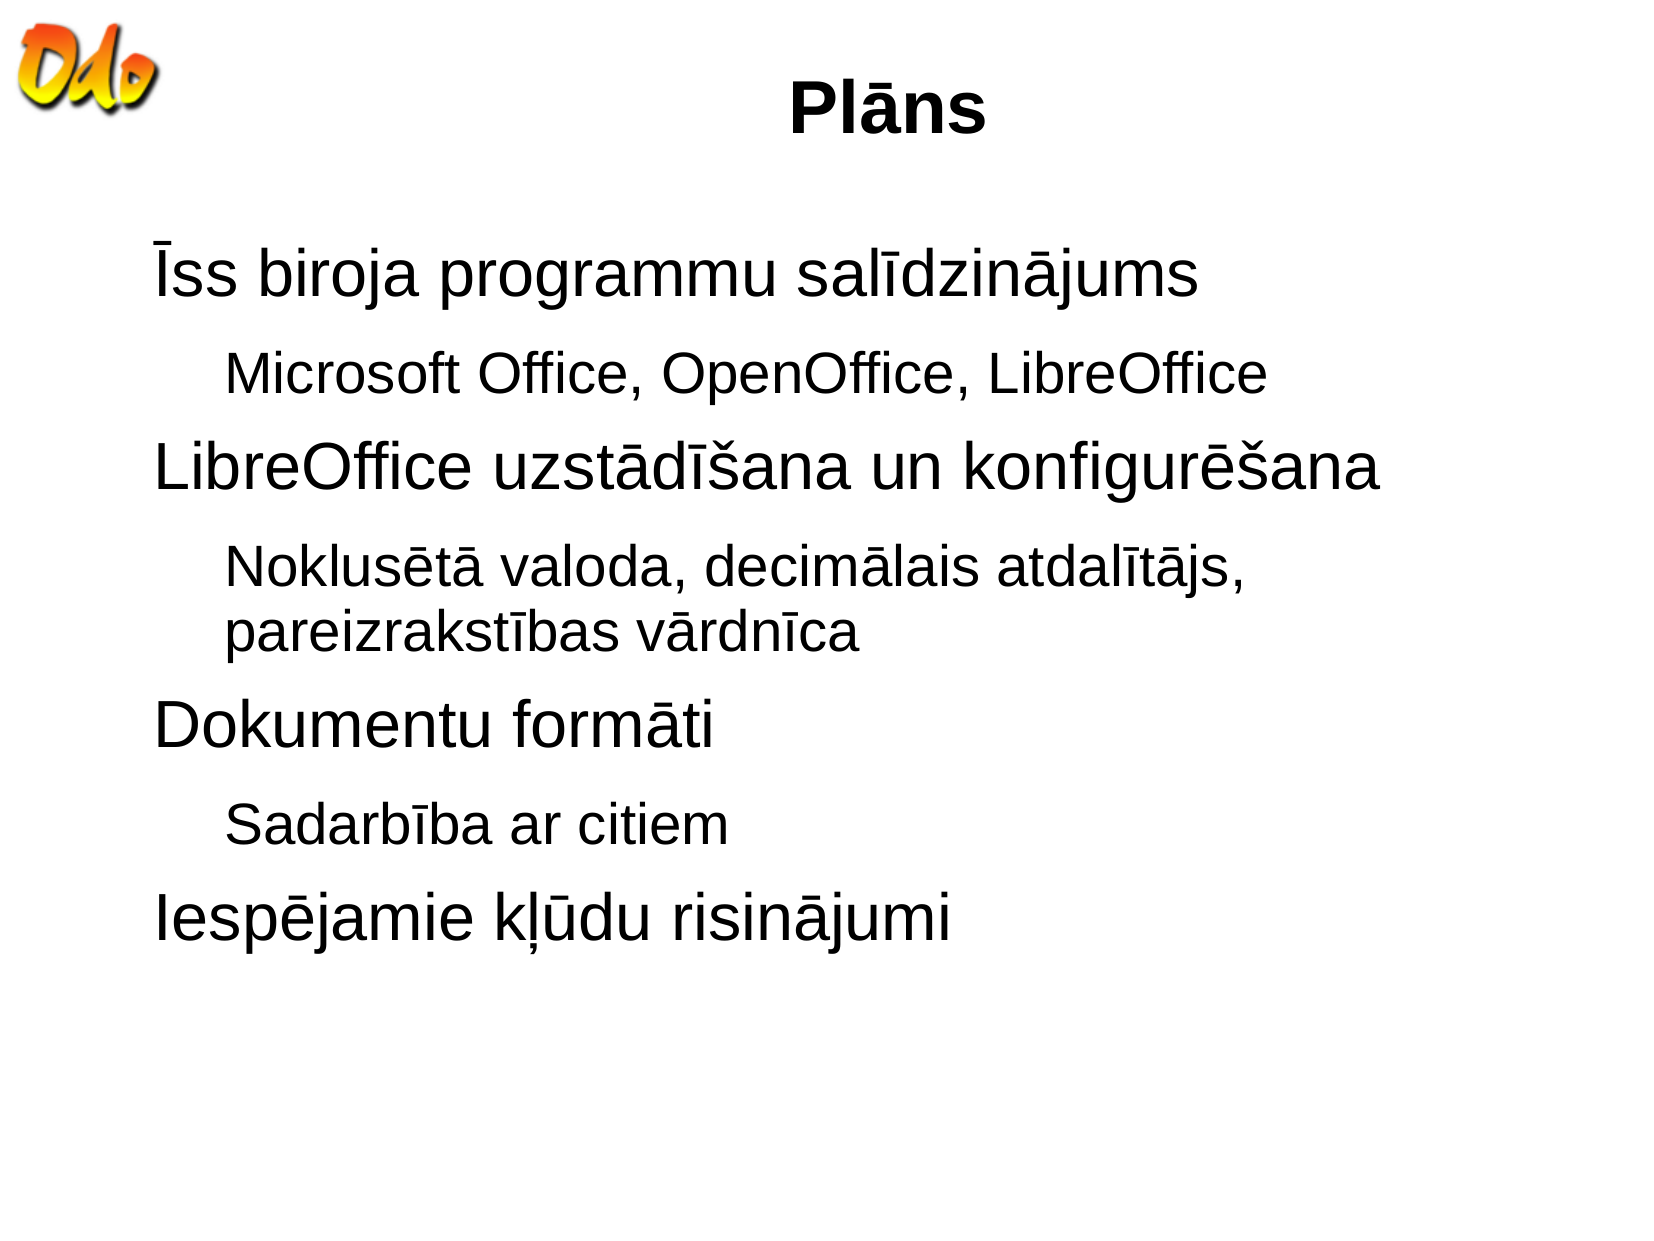

# Plāns
Īss biroja programmu salīdzinājums
Microsoft Office, OpenOffice, LibreOffice
LibreOffice uzstādīšana un konfigurēšana
Noklusētā valoda, decimālais atdalītājs, pareizrakstības vārdnīca
Dokumentu formāti
Sadarbība ar citiem
Iespējamie kļūdu risinājumi